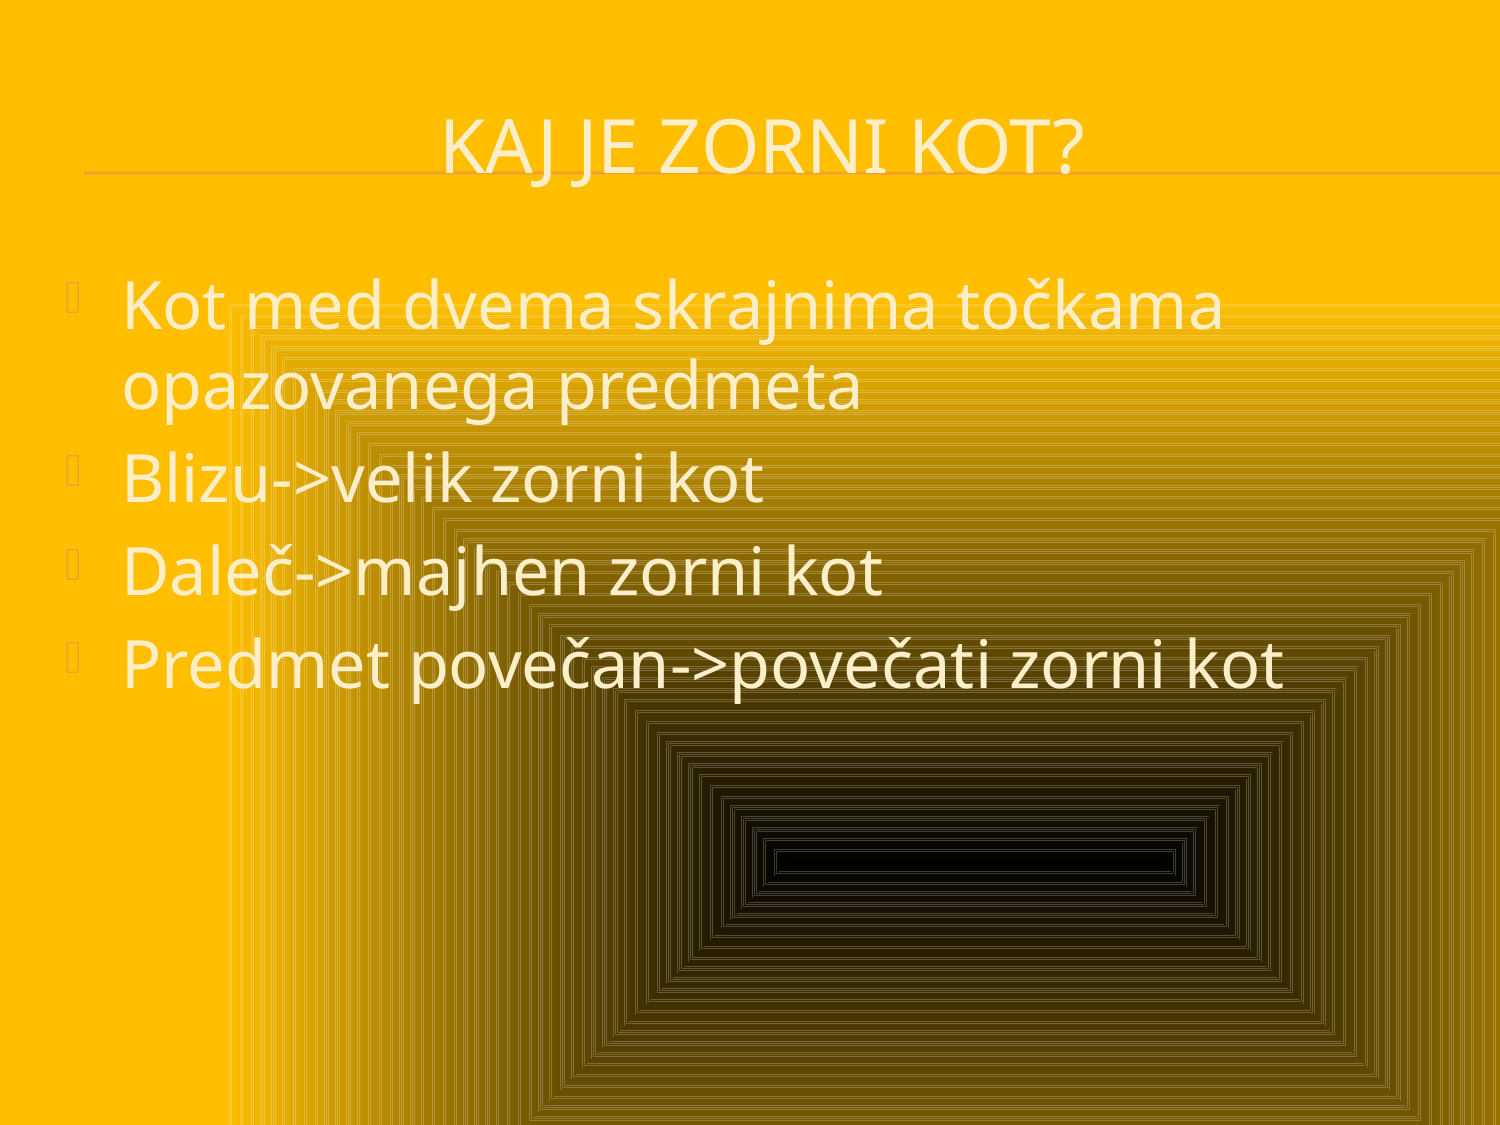

# KAJ JE ZORNI KOT?
Kot med dvema skrajnima točkama opazovanega predmeta
Blizu->velik zorni kot
Daleč->majhen zorni kot
Predmet povečan->povečati zorni kot